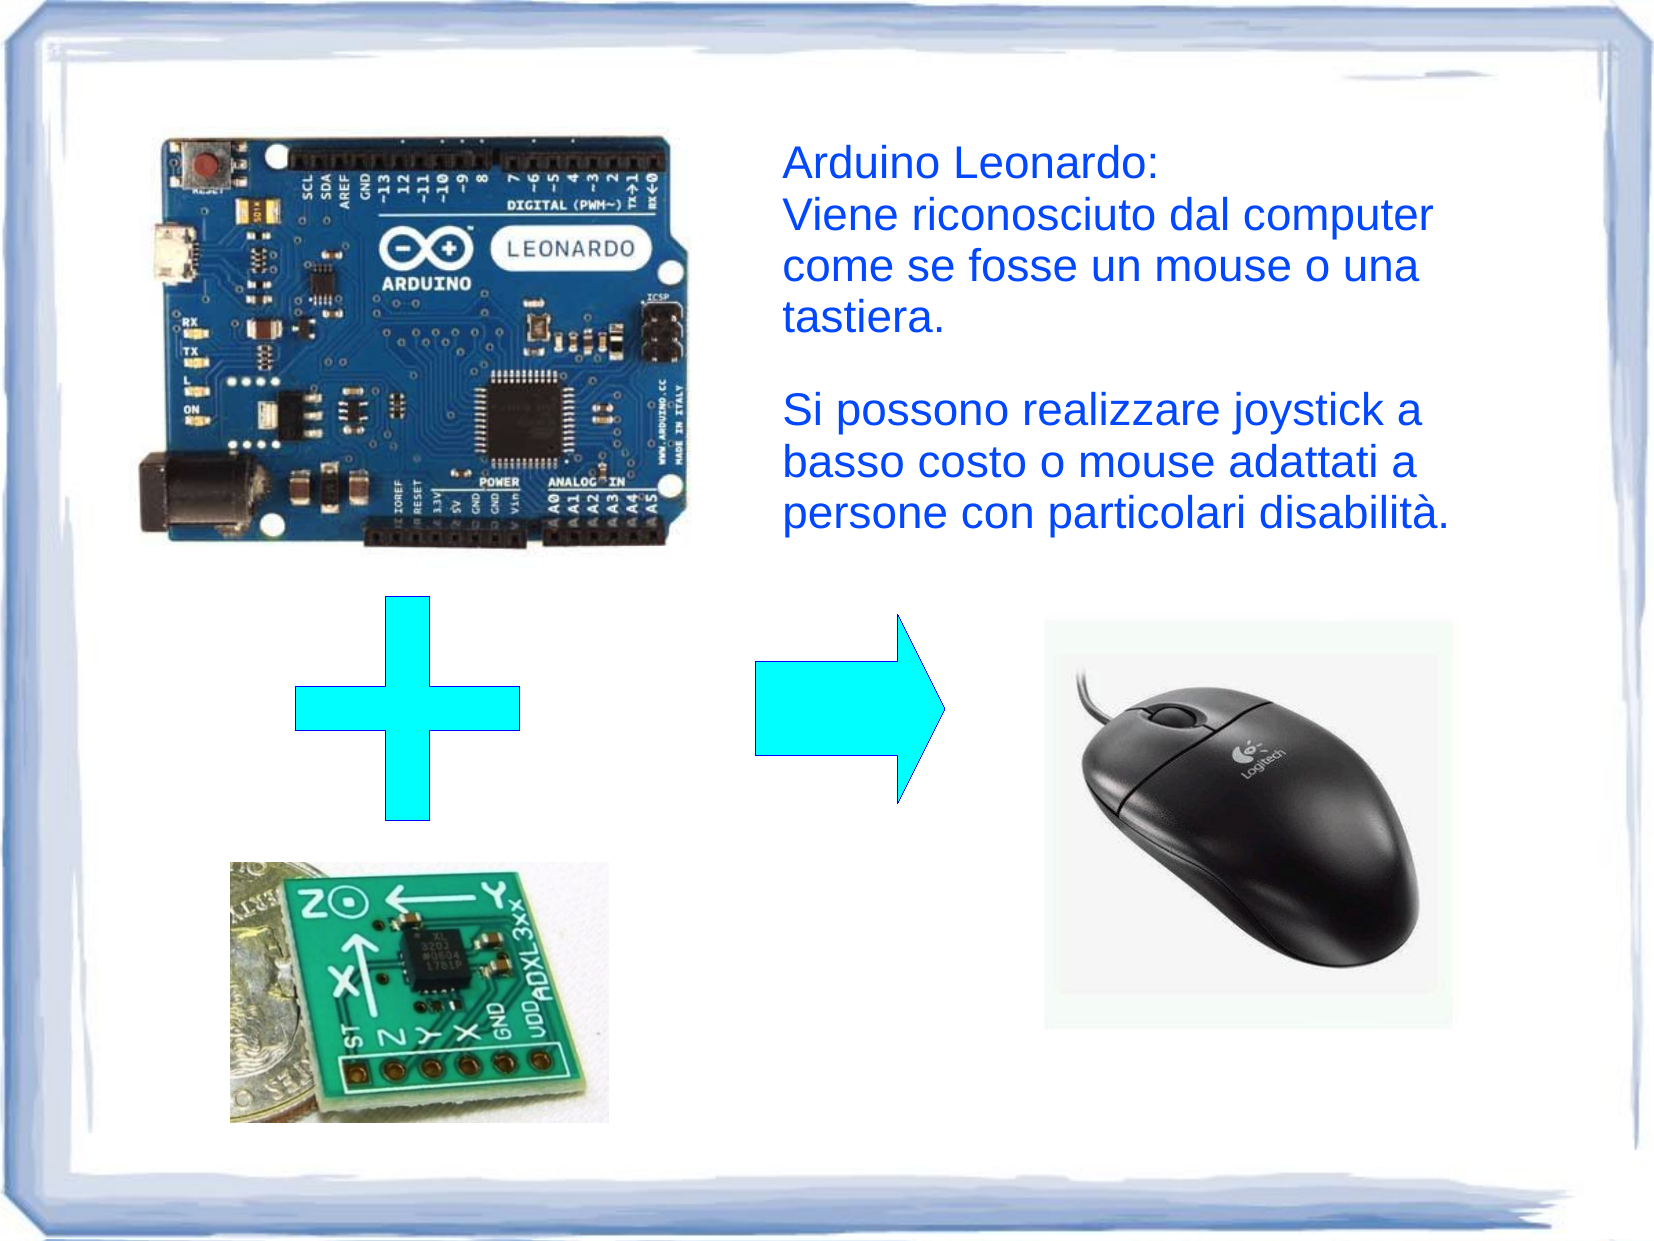

Arduino Leonardo:
Viene riconosciuto dal computer come se fosse un mouse o una tastiera.
Si possono realizzare joystick a basso costo o mouse adattati a persone con particolari disabilità.